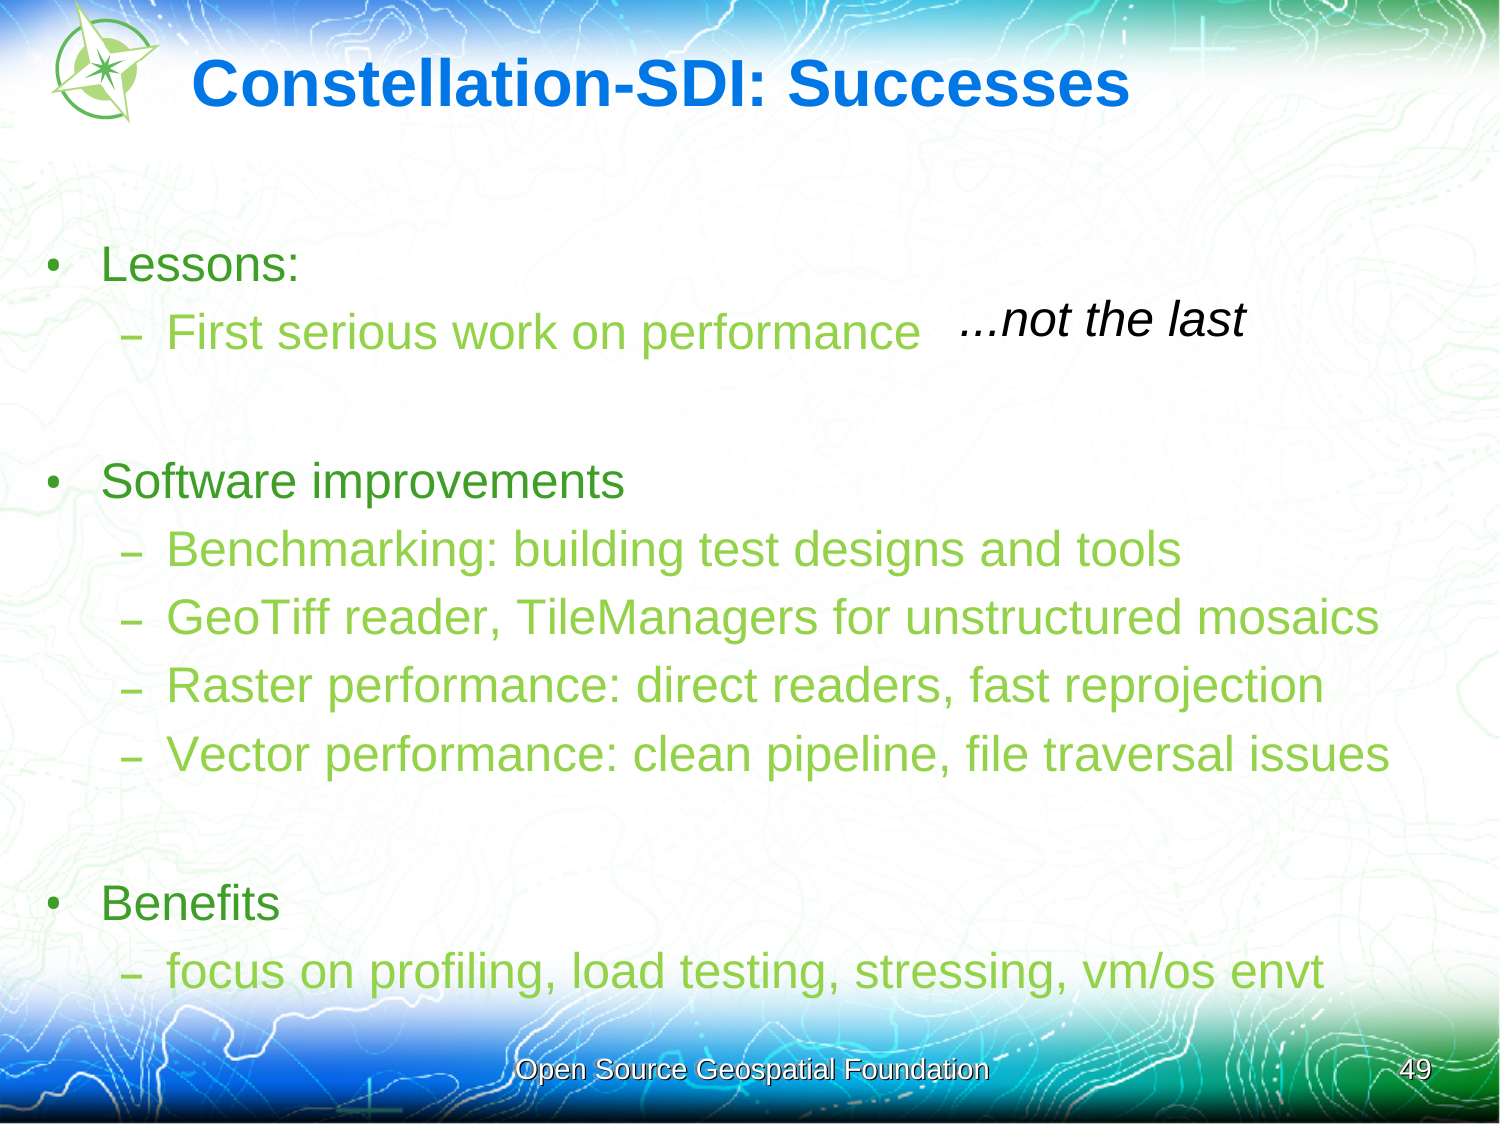

# Constellation-SDI: Successes
Lessons:
First serious work on performance
Software improvements
Benchmarking: building test designs and tools
GeoTiff reader, TileManagers for unstructured mosaics
Raster performance: direct readers, fast reprojection
Vector performance: clean pipeline, file traversal issues
Benefits
focus on profiling, load testing, stressing, vm/os envt
...not the last
Open Source Geospatial Foundation
49